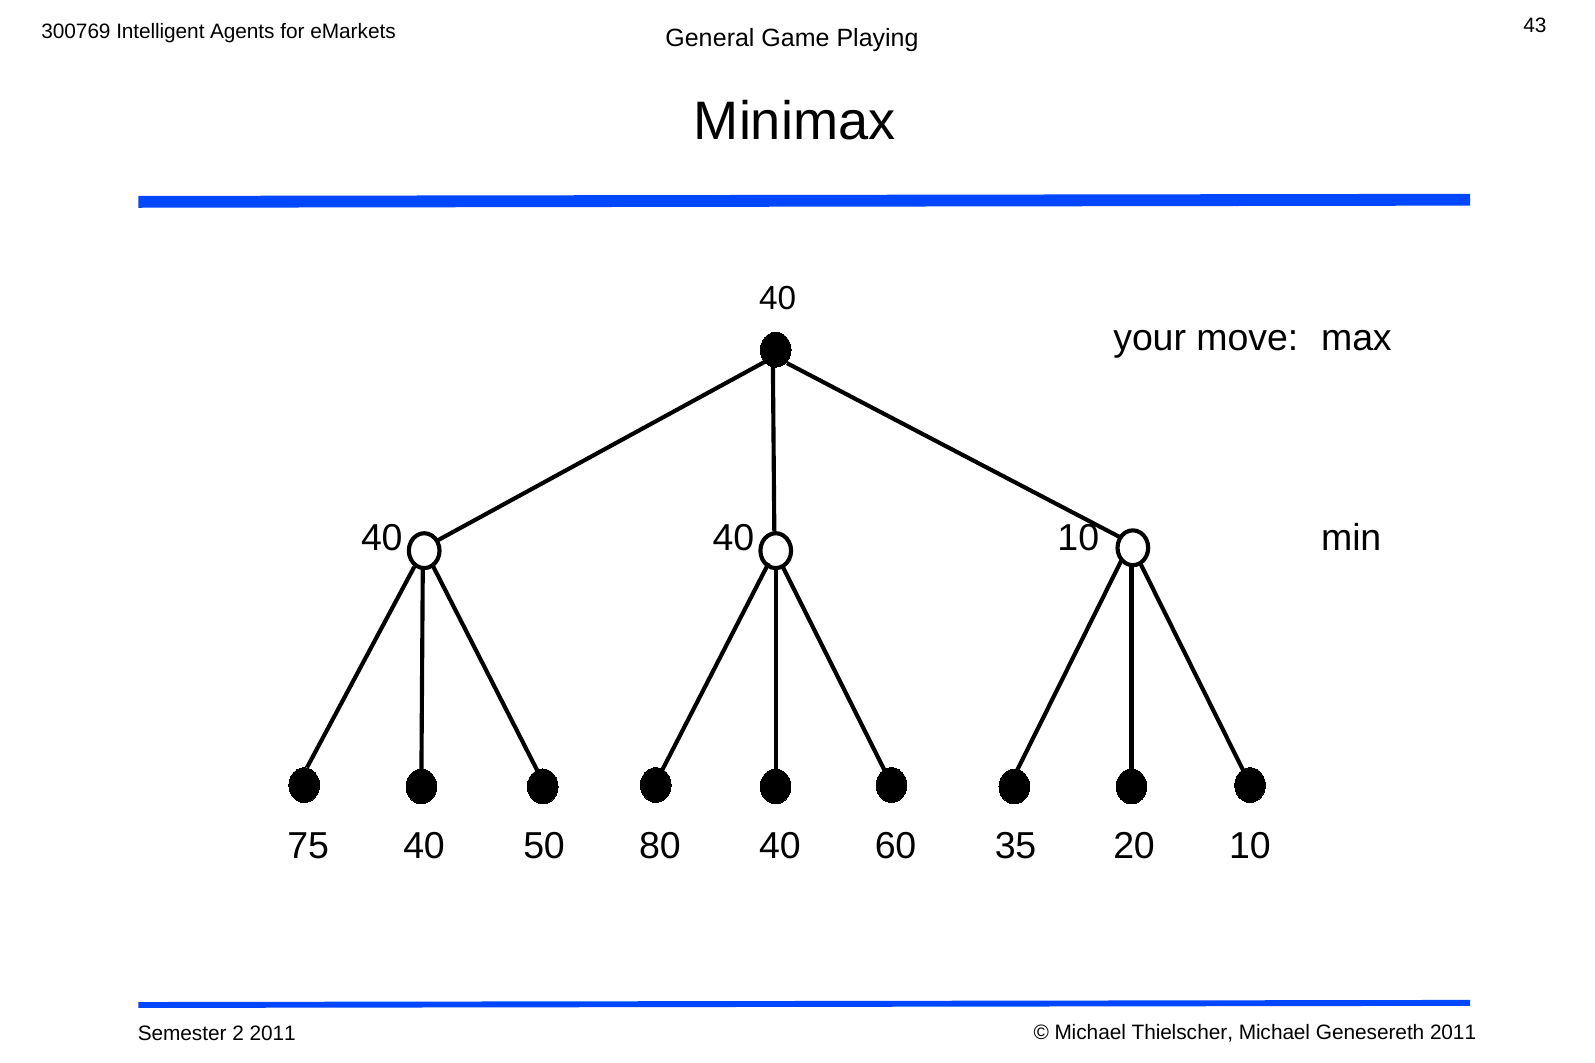

# Minimax
				40
			 				your move:	max
 40			 40			 10	 		 	min
75	40	50	80	40	60	35	20	10